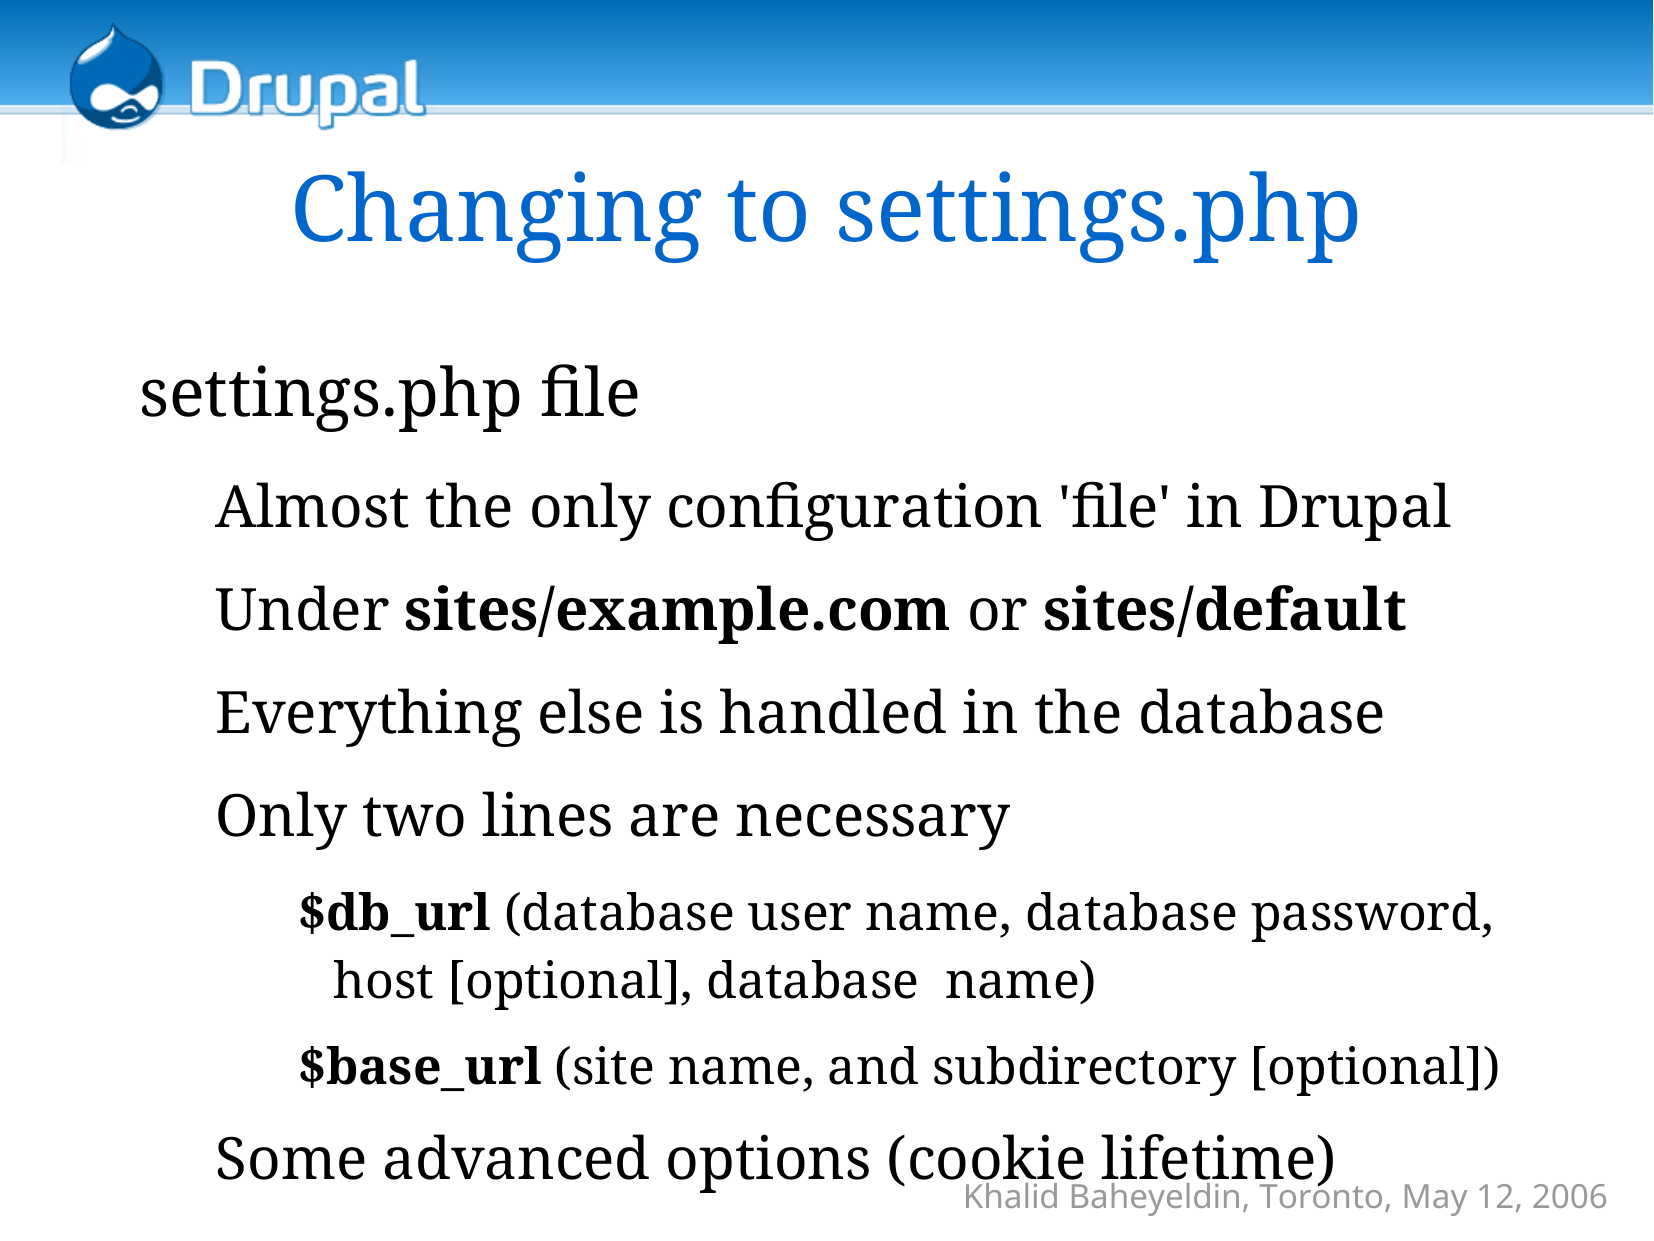

# Changing to settings.php
settings.php file
Almost the only configuration 'file' in Drupal
Under sites/example.com or sites/default
Everything else is handled in the database
Only two lines are necessary
$db_url (database user name, database password, host [optional], database name)
$base_url (site name, and subdirectory [optional])
Some advanced options (cookie lifetime)